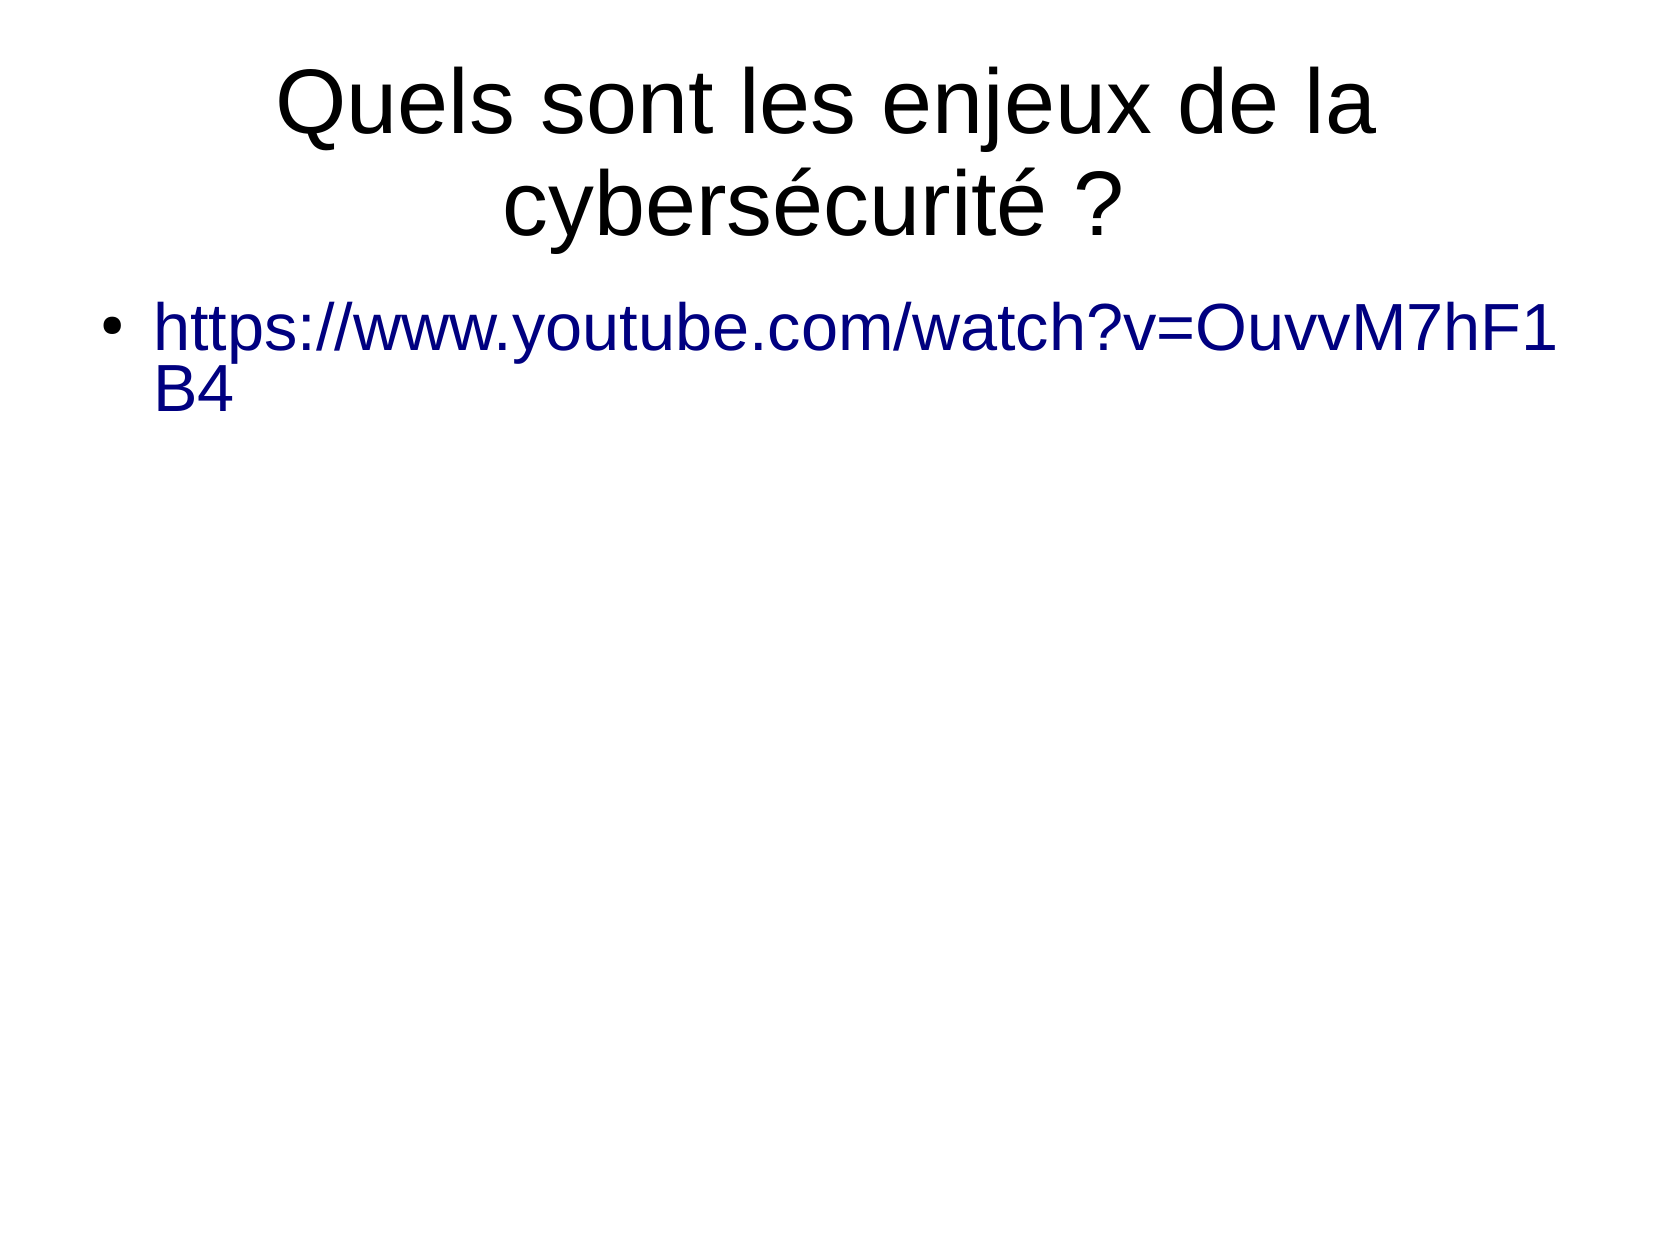

# Quels sont les enjeux de la cybersécurité ?
https://www.youtube.com/watch?v=OuvvM7hF1B4